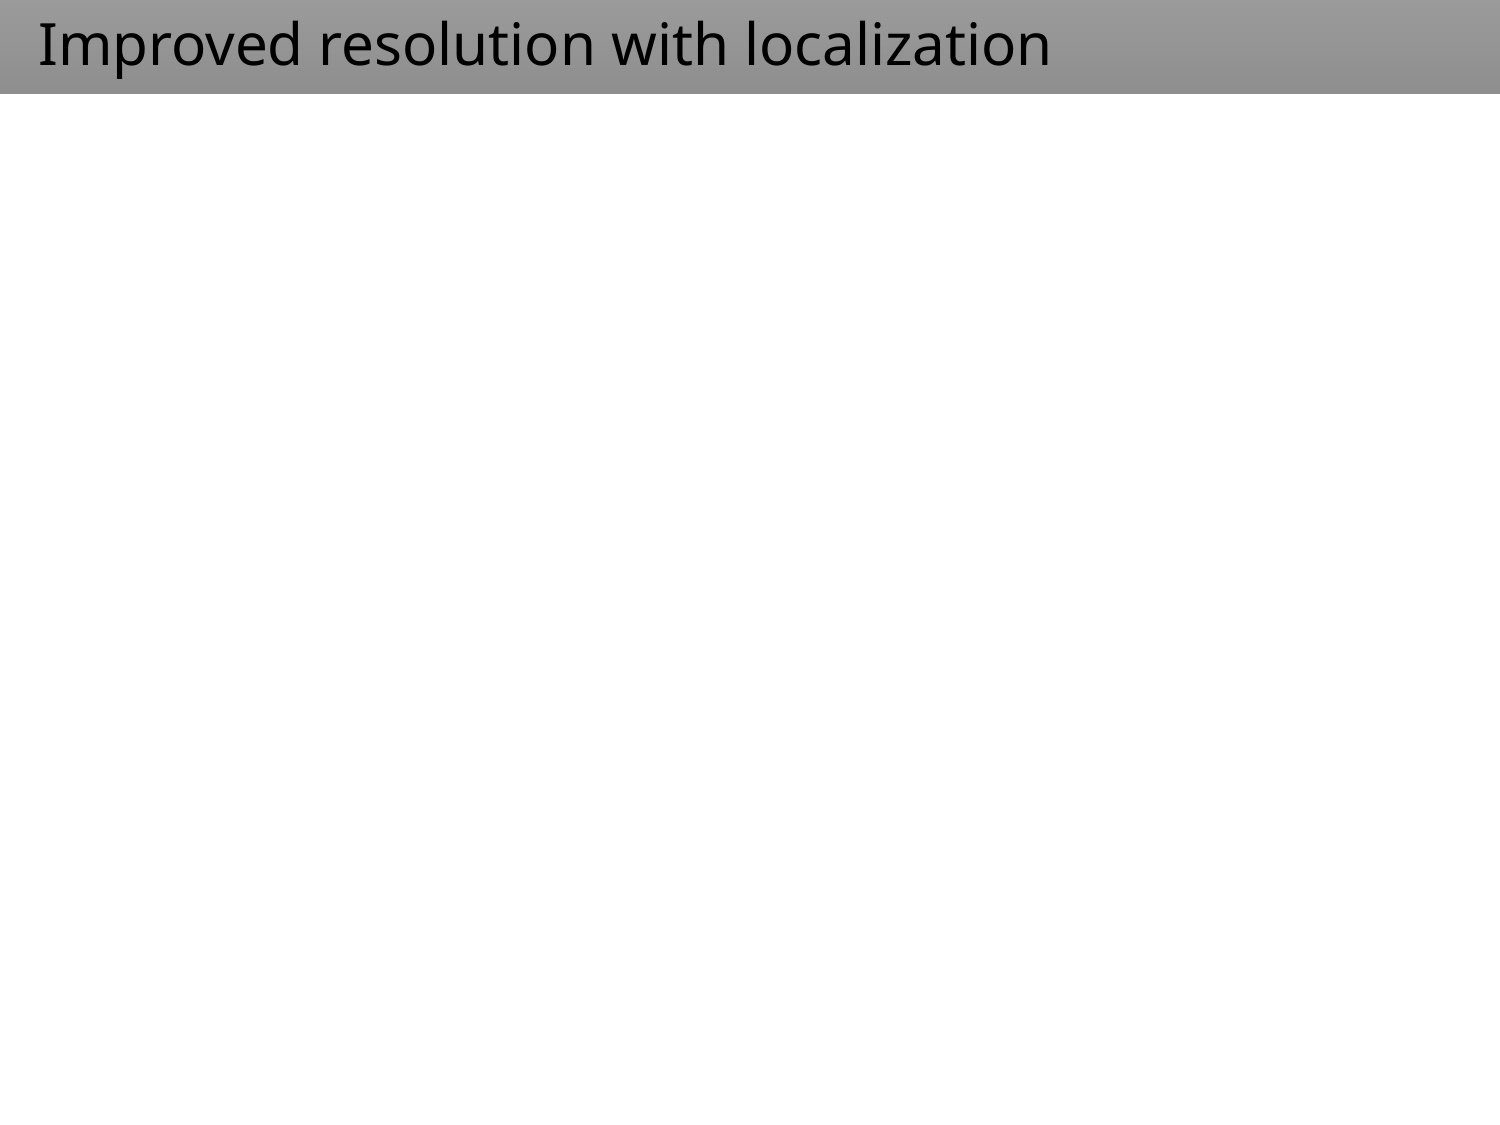

# Improved resolution with localization
PALM and STORM relay on localization of single fluorescent molecules within less than 2 nm reported resolution 20-30 nm
By taking successive images of single isolated emitters, the localization of each emitter can be performed and an overall image is constructed from the emitters’ coordinates.
Limitations of PALM and STORM
require long recording times
direct imaging without postprocessing is not possible
require total internal reflection excitation and are therefore essentially surface-bound methods.